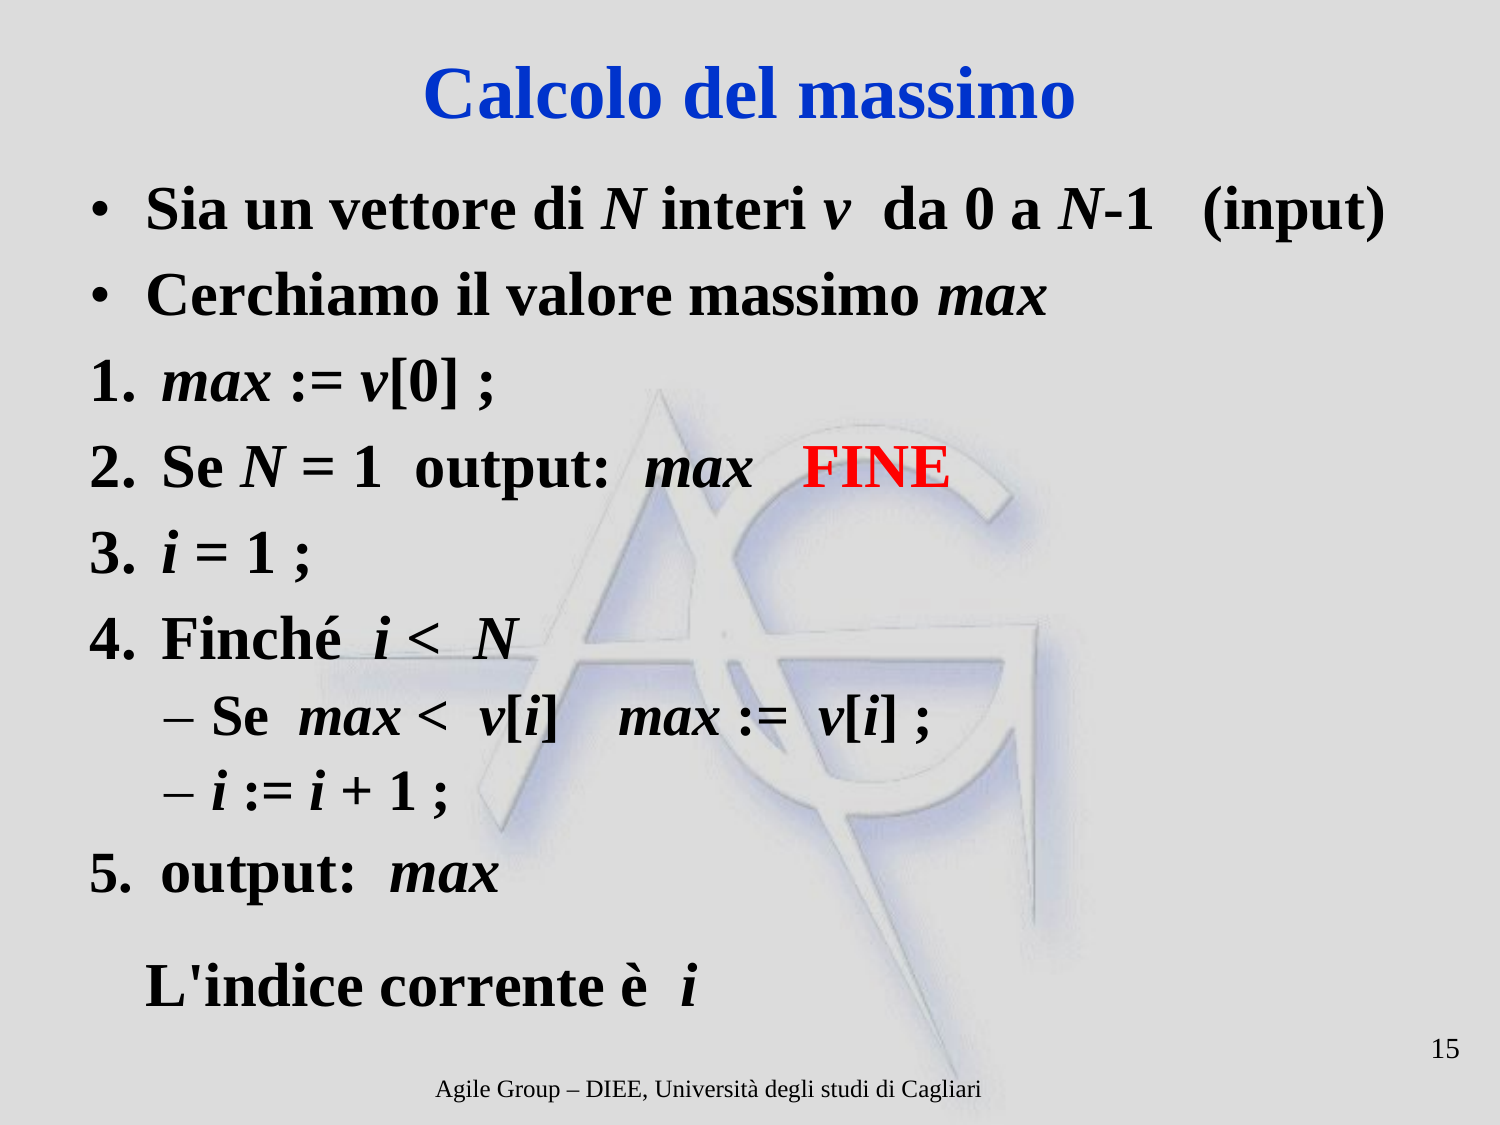

# Calcolo del massimo
Sia un vettore di N interi v da 0 a N-1 (input)
Cerchiamo il valore massimo max
 max := v[0] ;
 Se N = 1 output: max FINE
 i = 1 ;
 Finché i < N
Se max < v[i] max := v[i] ;
i := i + 1 ;
 output: max
L'indice corrente è i
15